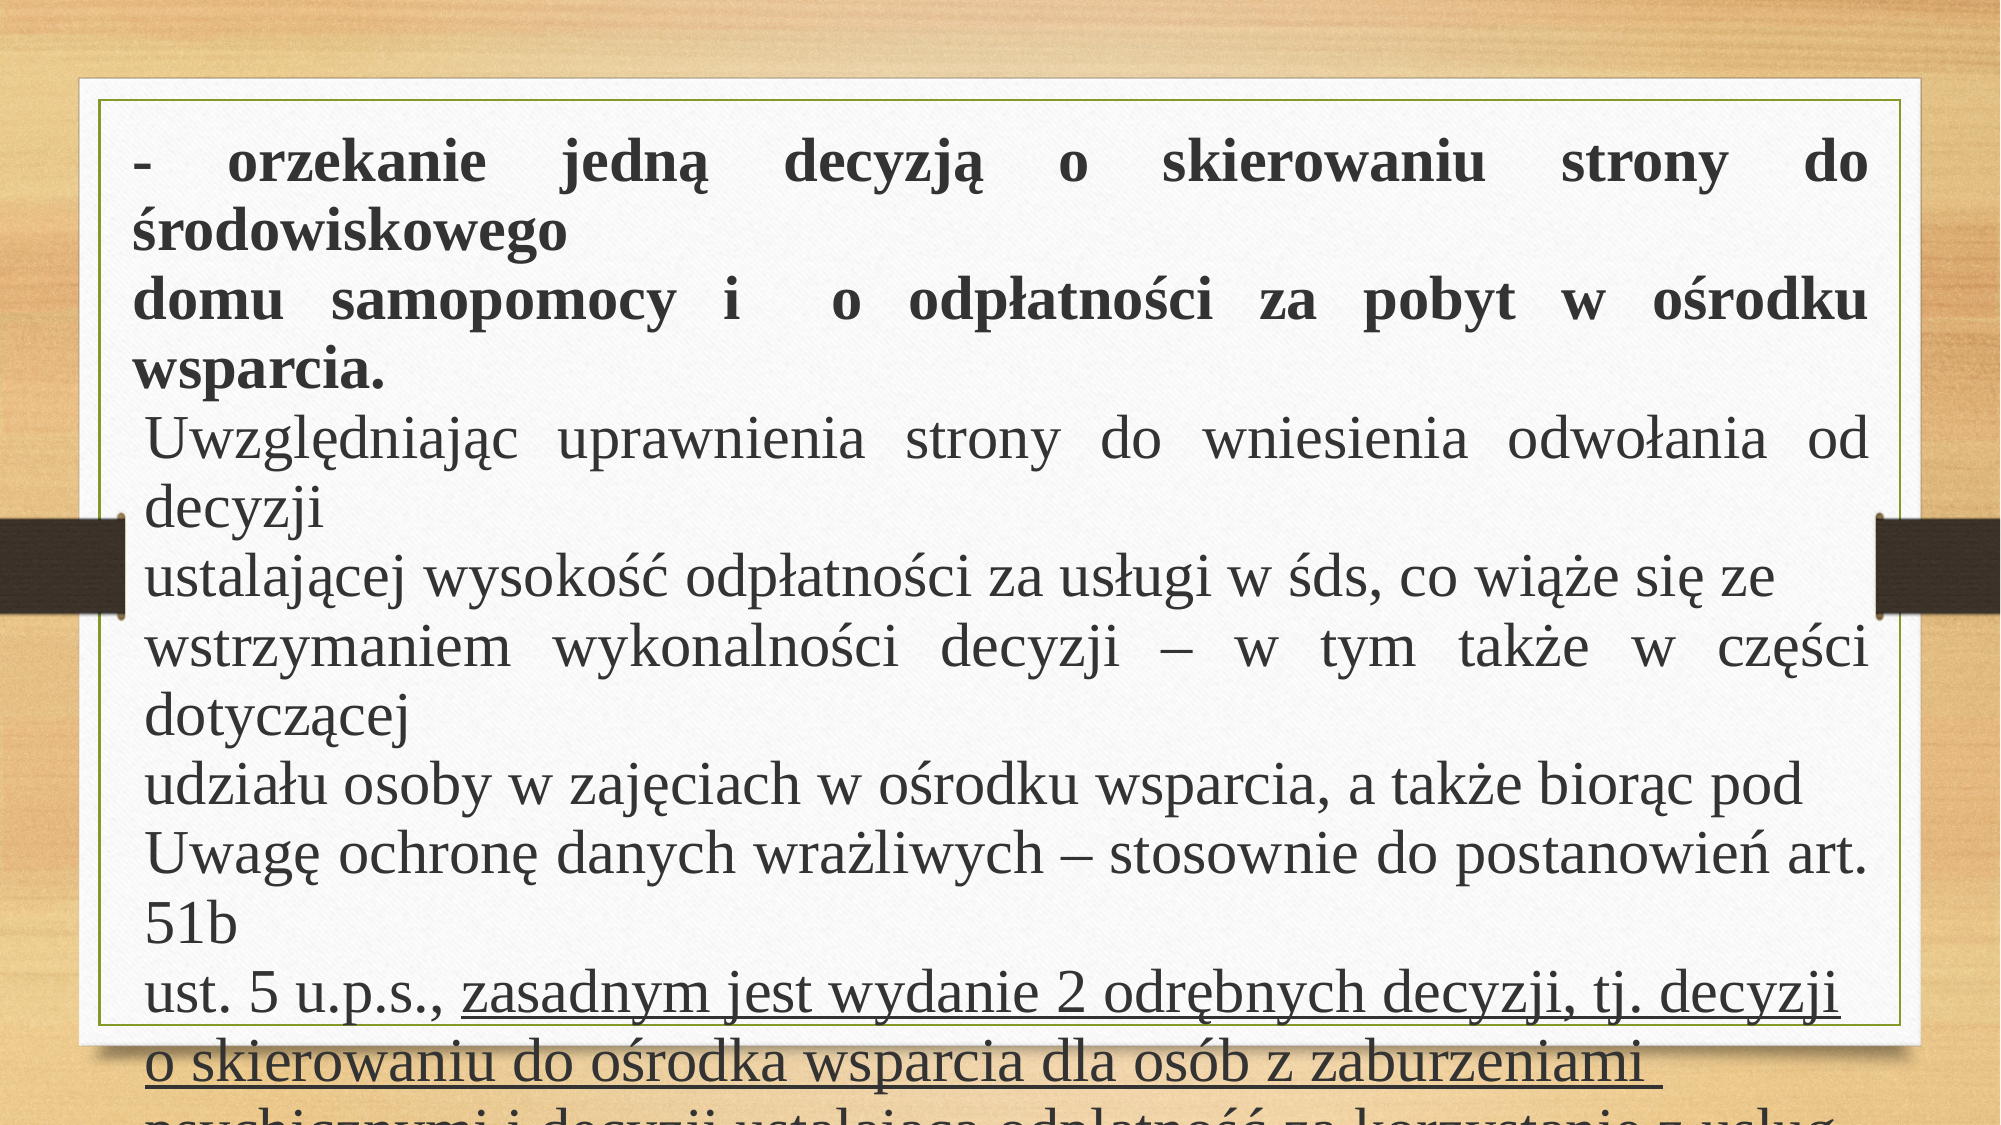

- orzekanie jedną decyzją o skierowaniu strony do środowiskowego
domu samopomocy i o odpłatności za pobyt w ośrodku wsparcia.
Uwzględniając uprawnienia strony do wniesienia odwołania od decyzji
ustalającej wysokość odpłatności za usługi w śds, co wiąże się ze
wstrzymaniem wykonalności decyzji – w tym także w części dotyczącej
udziału osoby w zajęciach w ośrodku wsparcia, a także biorąc pod
Uwagę ochronę danych wrażliwych – stosownie do postanowień art. 51b
ust. 5 u.p.s., zasadnym jest wydanie 2 odrębnych decyzji, tj. decyzji
o skierowaniu do ośrodka wsparcia dla osób z zaburzeniami
psychicznymi i decyzji ustalającą odpłatność za korzystanie z usług
w tych ośrodkach,